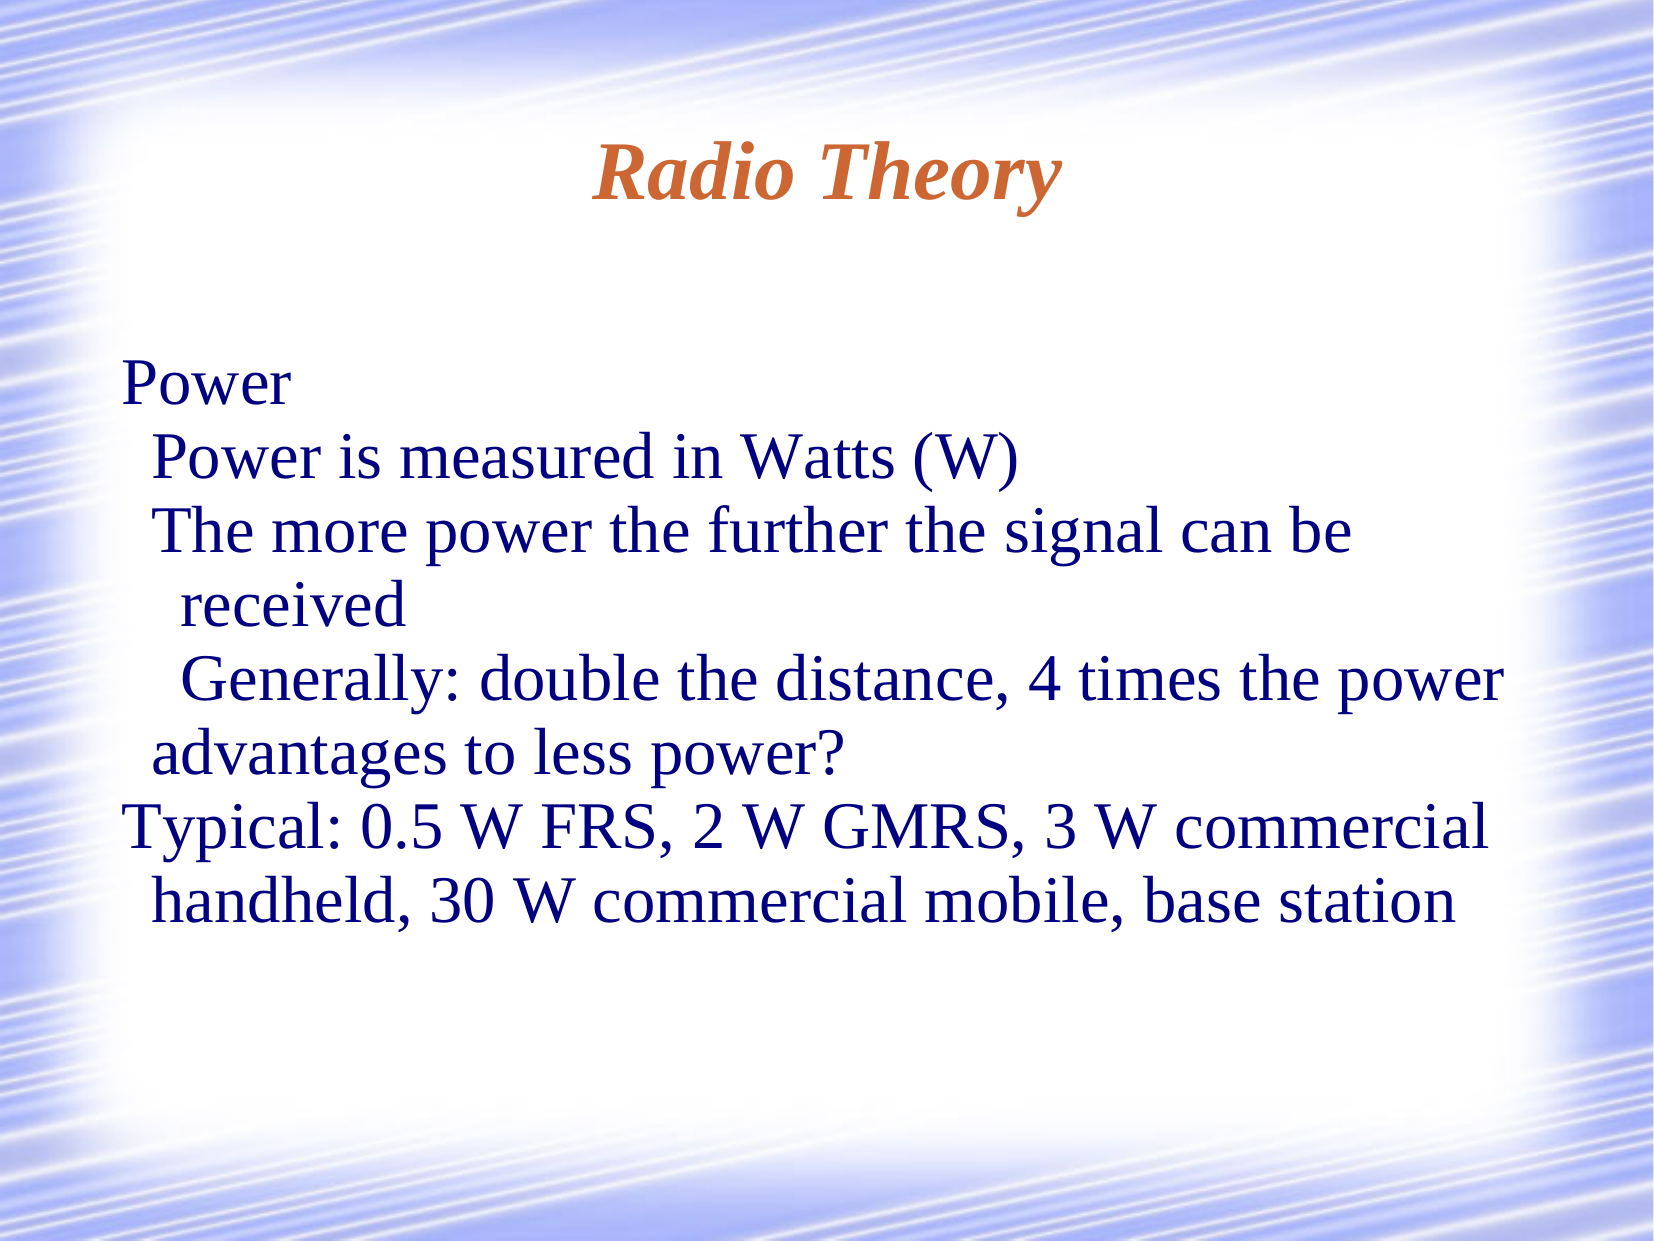

# Radio Theory
Power
Power is measured in Watts (W)
The more power the further the signal can be received
Generally: double the distance, 4 times the power
advantages to less power?
Typical: 0.5 W FRS, 2 W GMRS, 3 W commercial handheld, 30 W commercial mobile, base station